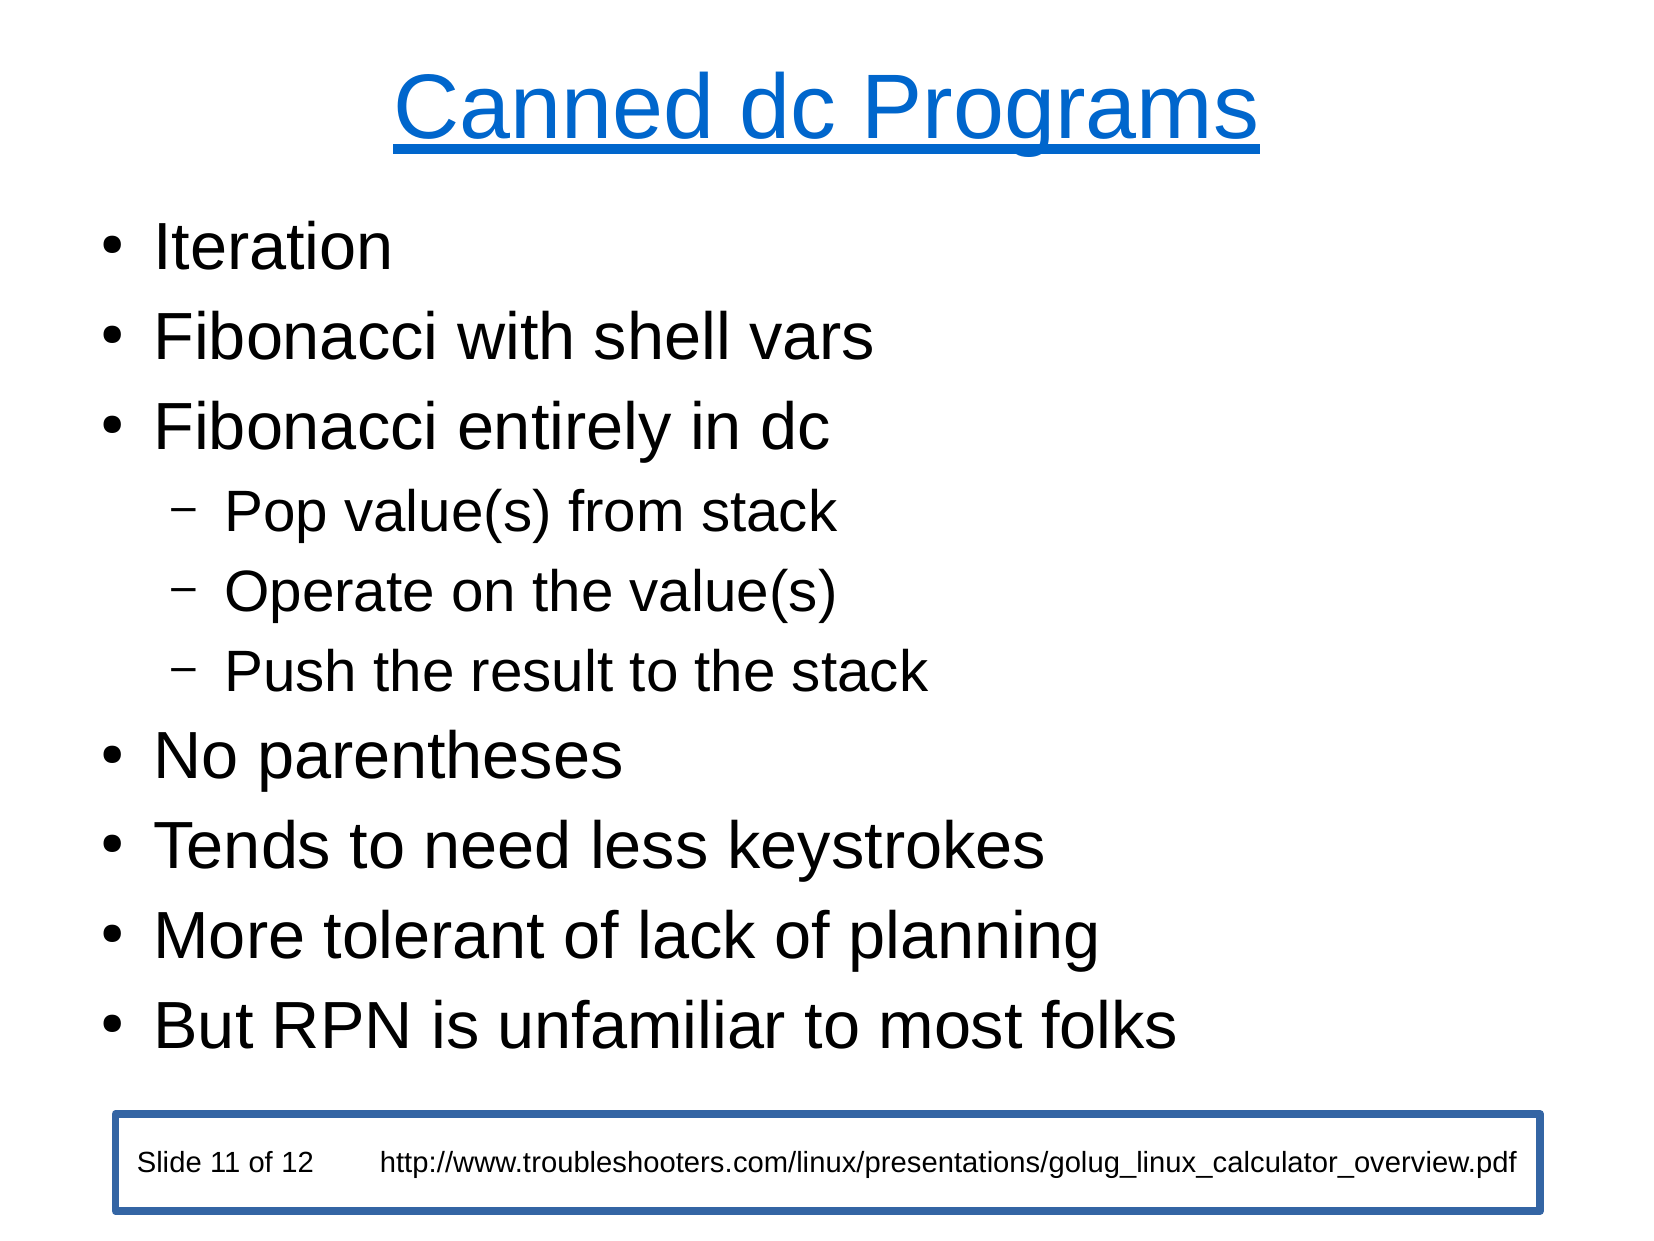

# Canned dc Programs
Iteration
Fibonacci with shell vars
Fibonacci entirely in dc
Pop value(s) from stack
Operate on the value(s)
Push the result to the stack
No parentheses
Tends to need less keystrokes
More tolerant of lack of planning
But RPN is unfamiliar to most folks
Slide of 12 http://www.troubleshooters.com/linux/presentations/golug_linux_calculator_overview.pdf